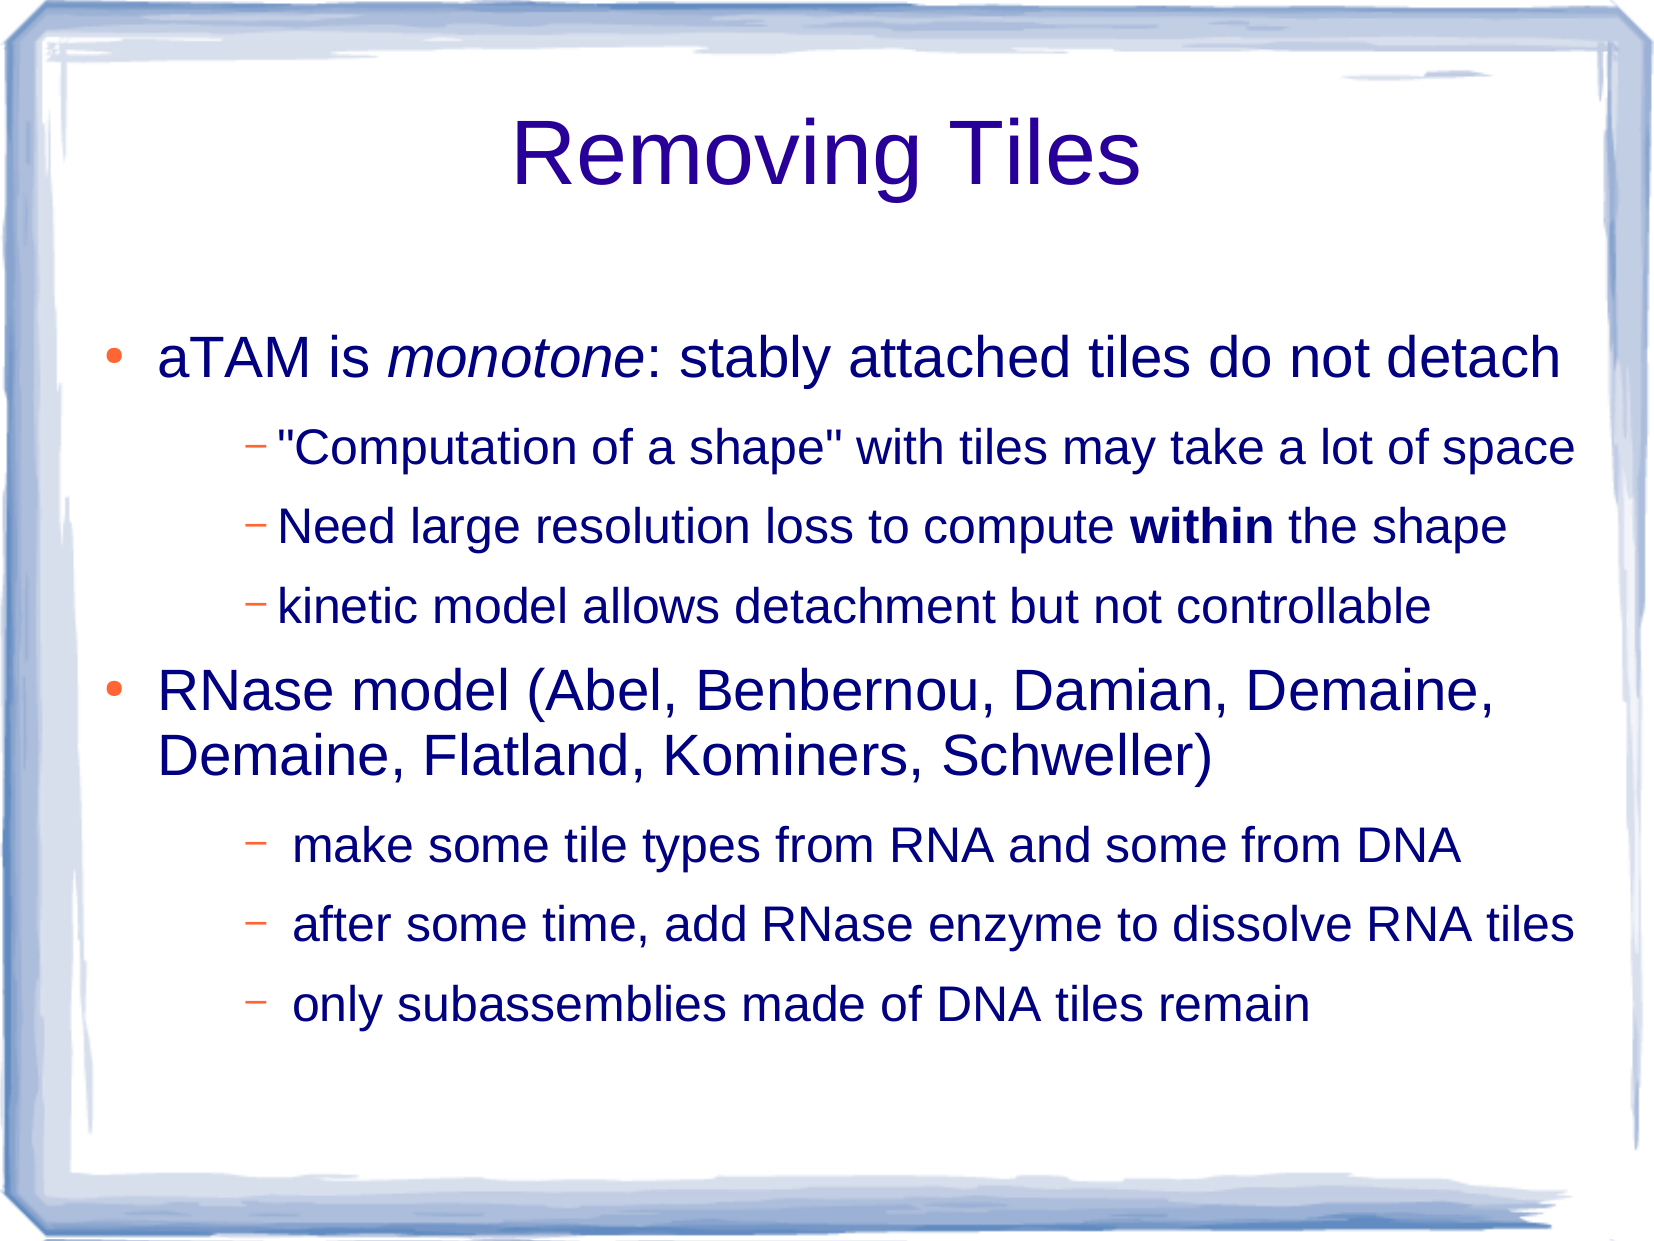

# Removing Tiles
aTAM is monotone: stably attached tiles do not detach
"Computation of a shape" with tiles may take a lot of space
Need large resolution loss to compute within the shape
kinetic model allows detachment but not controllable
RNase model (Abel, Benbernou, Damian, Demaine, Demaine, Flatland, Kominers, Schweller)
make some tile types from RNA and some from DNA
after some time, add RNase enzyme to dissolve RNA tiles
only subassemblies made of DNA tiles remain